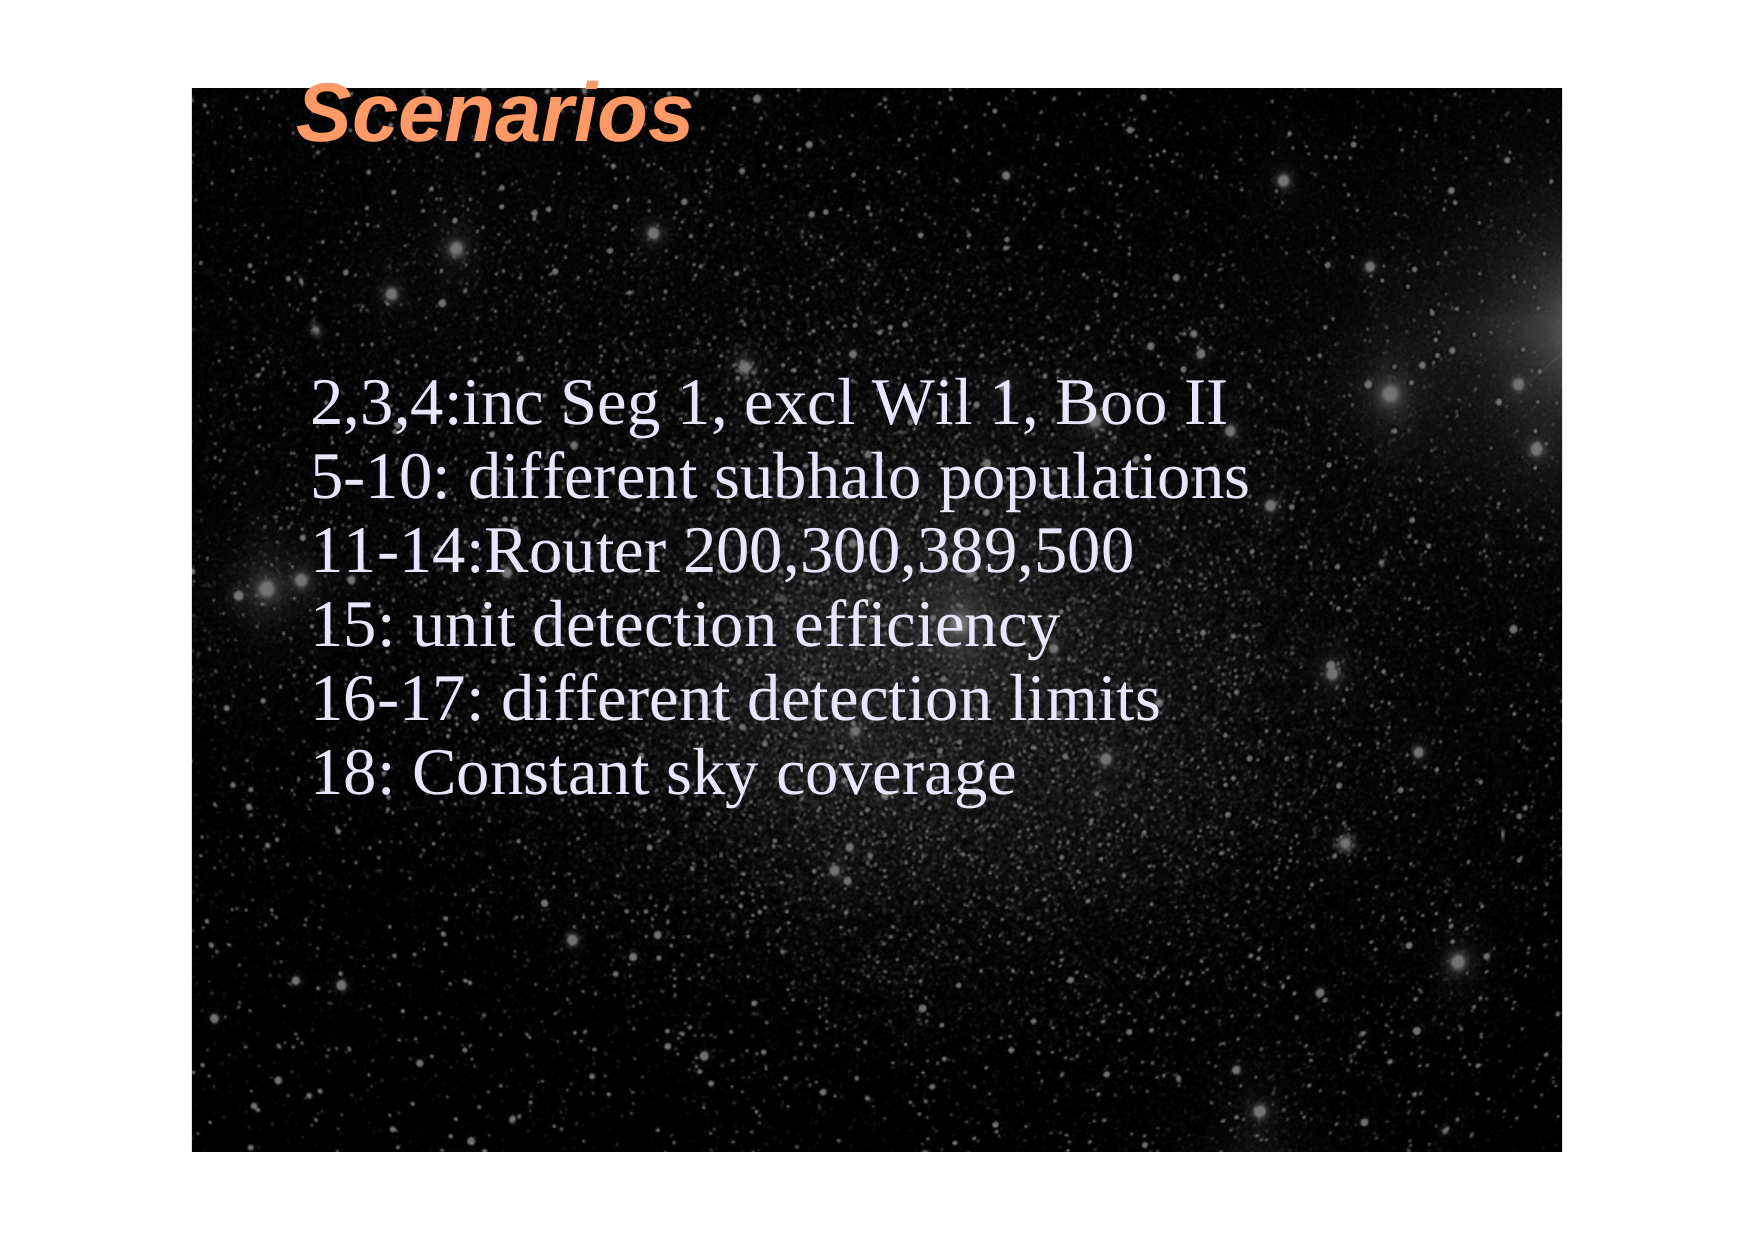

# Scenarios
2,3,4:inc Seg 1, excl Wil 1, Boo II
5-10: different subhalo populations
11-14:Router 200,300,389,500
15: unit detection efficiency
16-17: different detection limits
18: Constant sky coverage